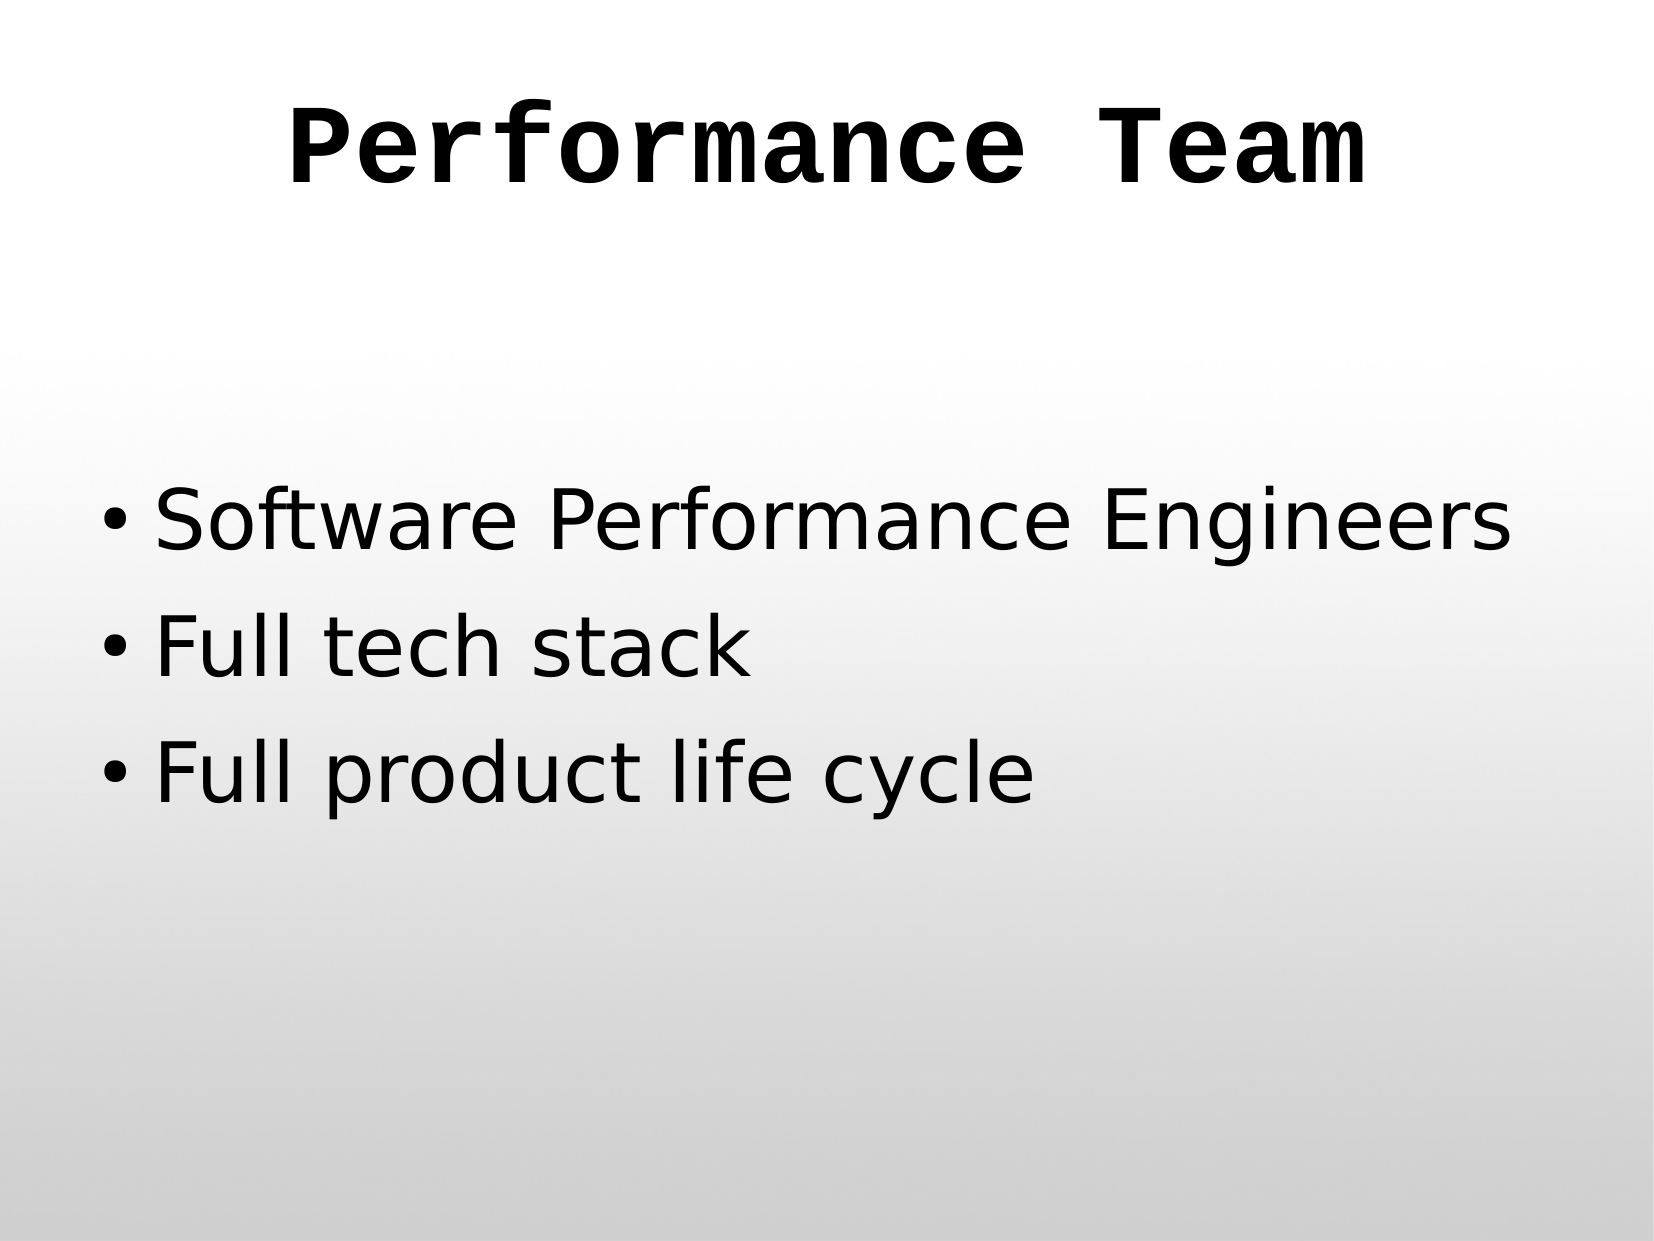

# Performance Team
Software Performance Engineers
Full tech stack
Full product life cycle